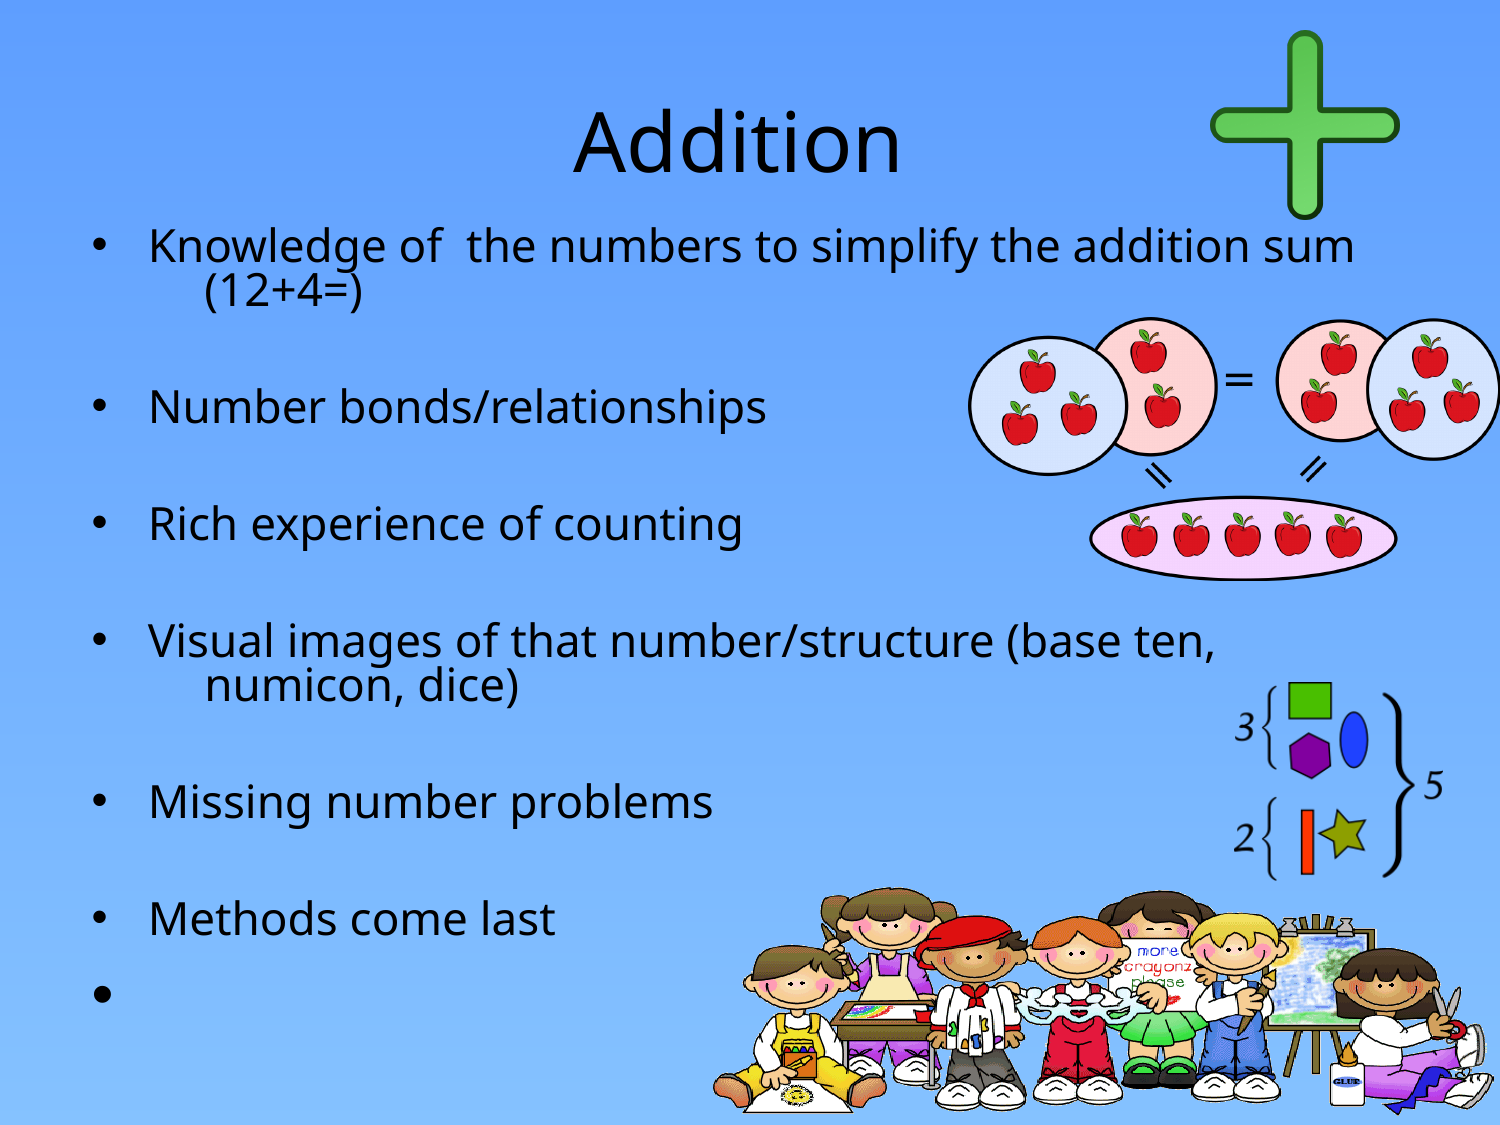

# Addition
Knowledge of the numbers to simplify the addition sum (12+4=)
Number bonds/relationships
Rich experience of counting
Visual images of that number/structure (base ten, numicon, dice)
Missing number problems
Methods come last